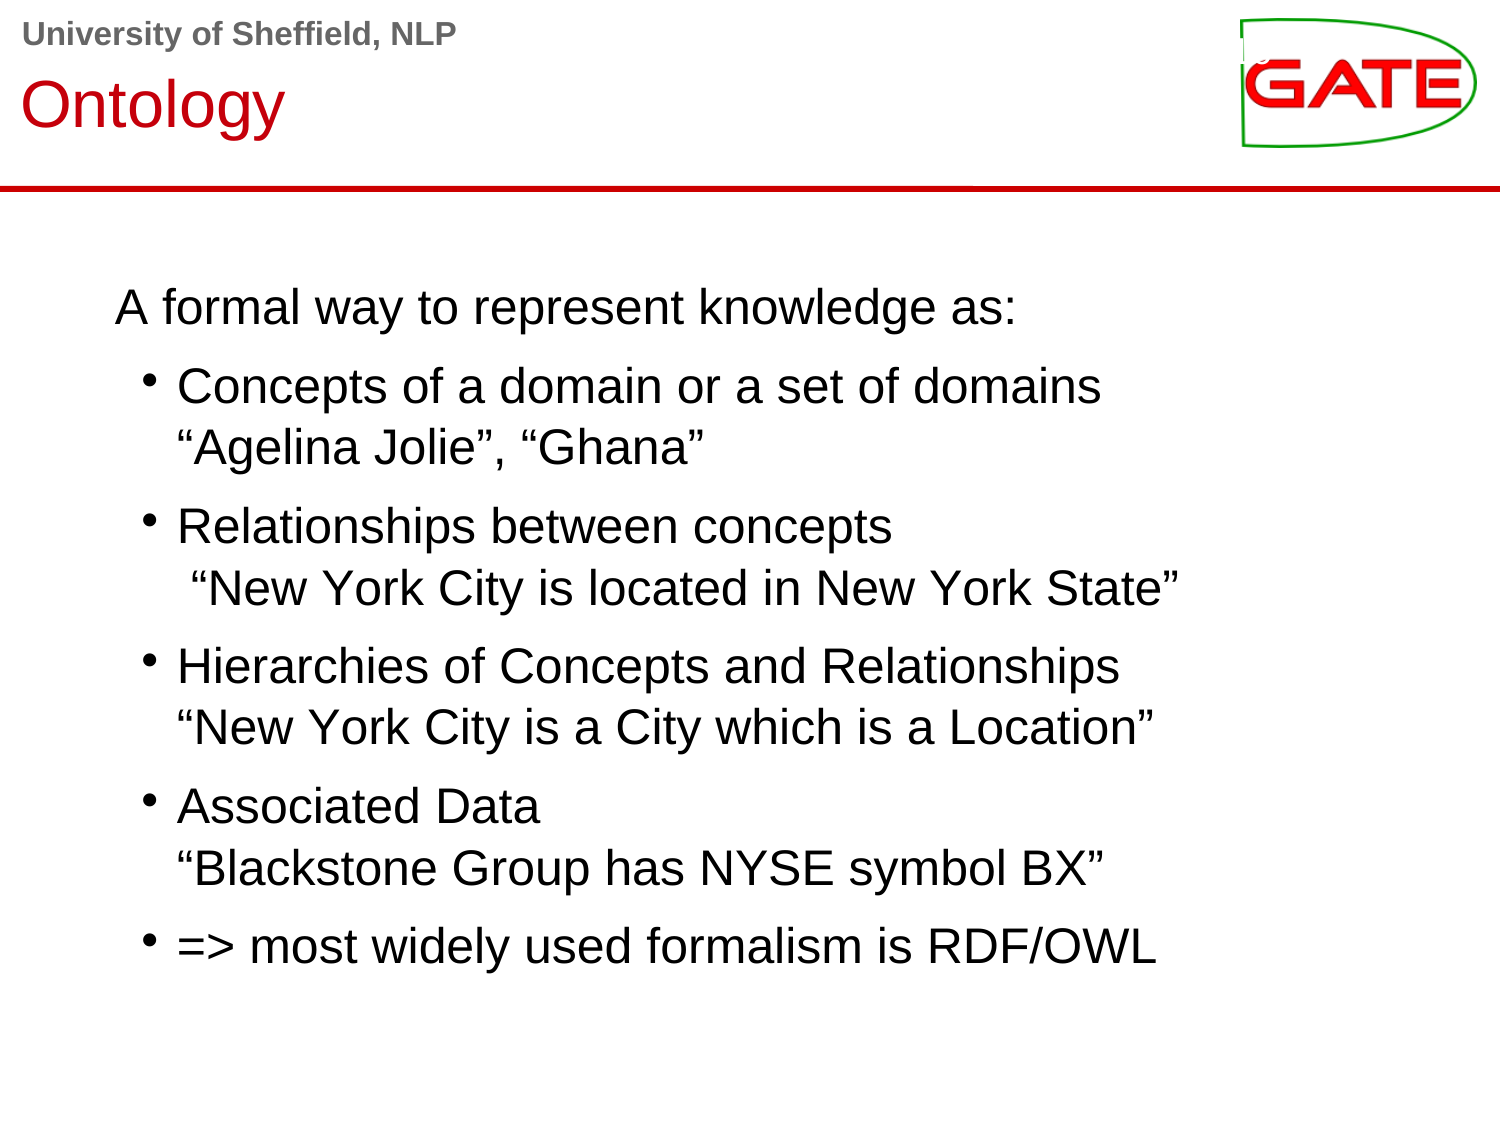

Slide
# Ontology
A formal way to represent knowledge as:
Concepts of a domain or a set of domains
“Agelina Jolie”, “Ghana”
Relationships between concepts
 “New York City is located in New York State”
Hierarchies of Concepts and Relationships
“New York City is a City which is a Location”
Associated Data
“Blackstone Group has NYSE symbol BX”
=> most widely used formalism is RDF/OWL